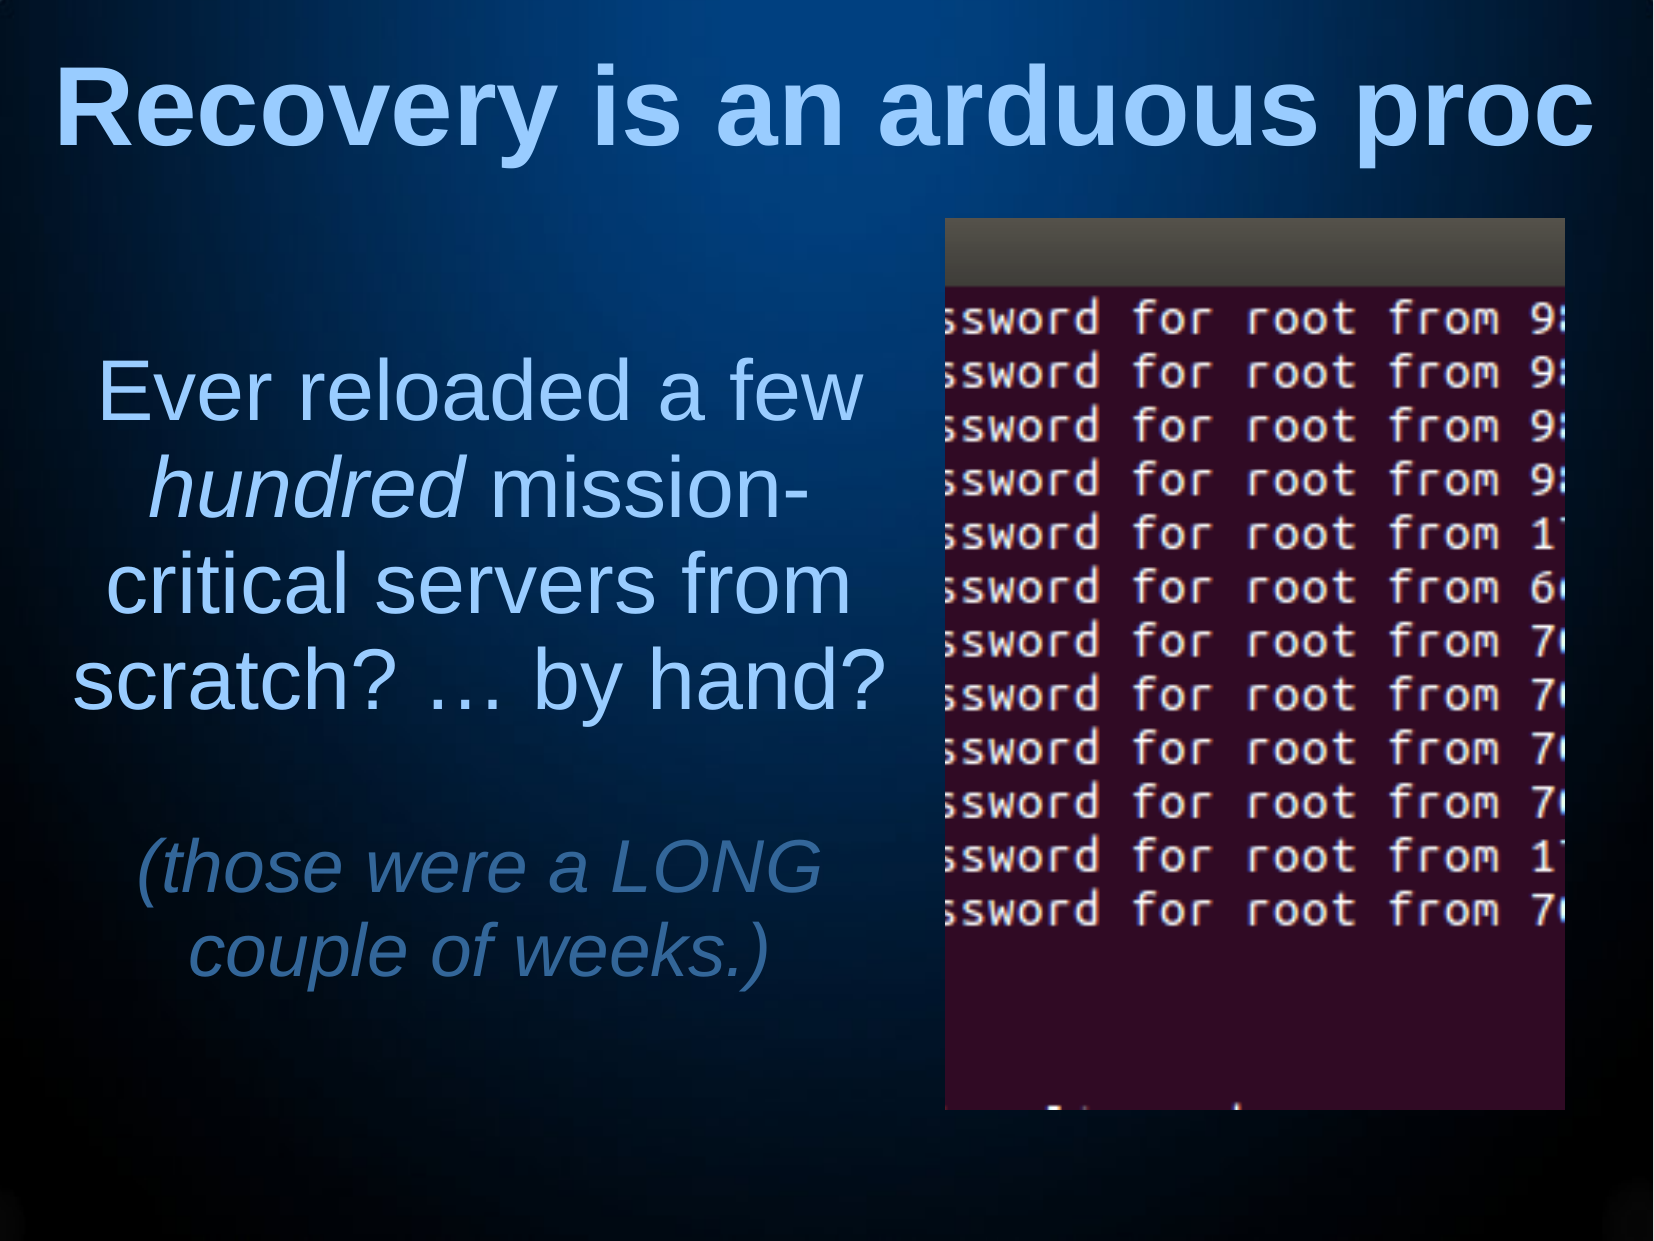

# Recovery is an arduous proc
Ever reloaded a few hundred mission-critical servers from scratch? … by hand?
(those were a LONG couple of weeks.)